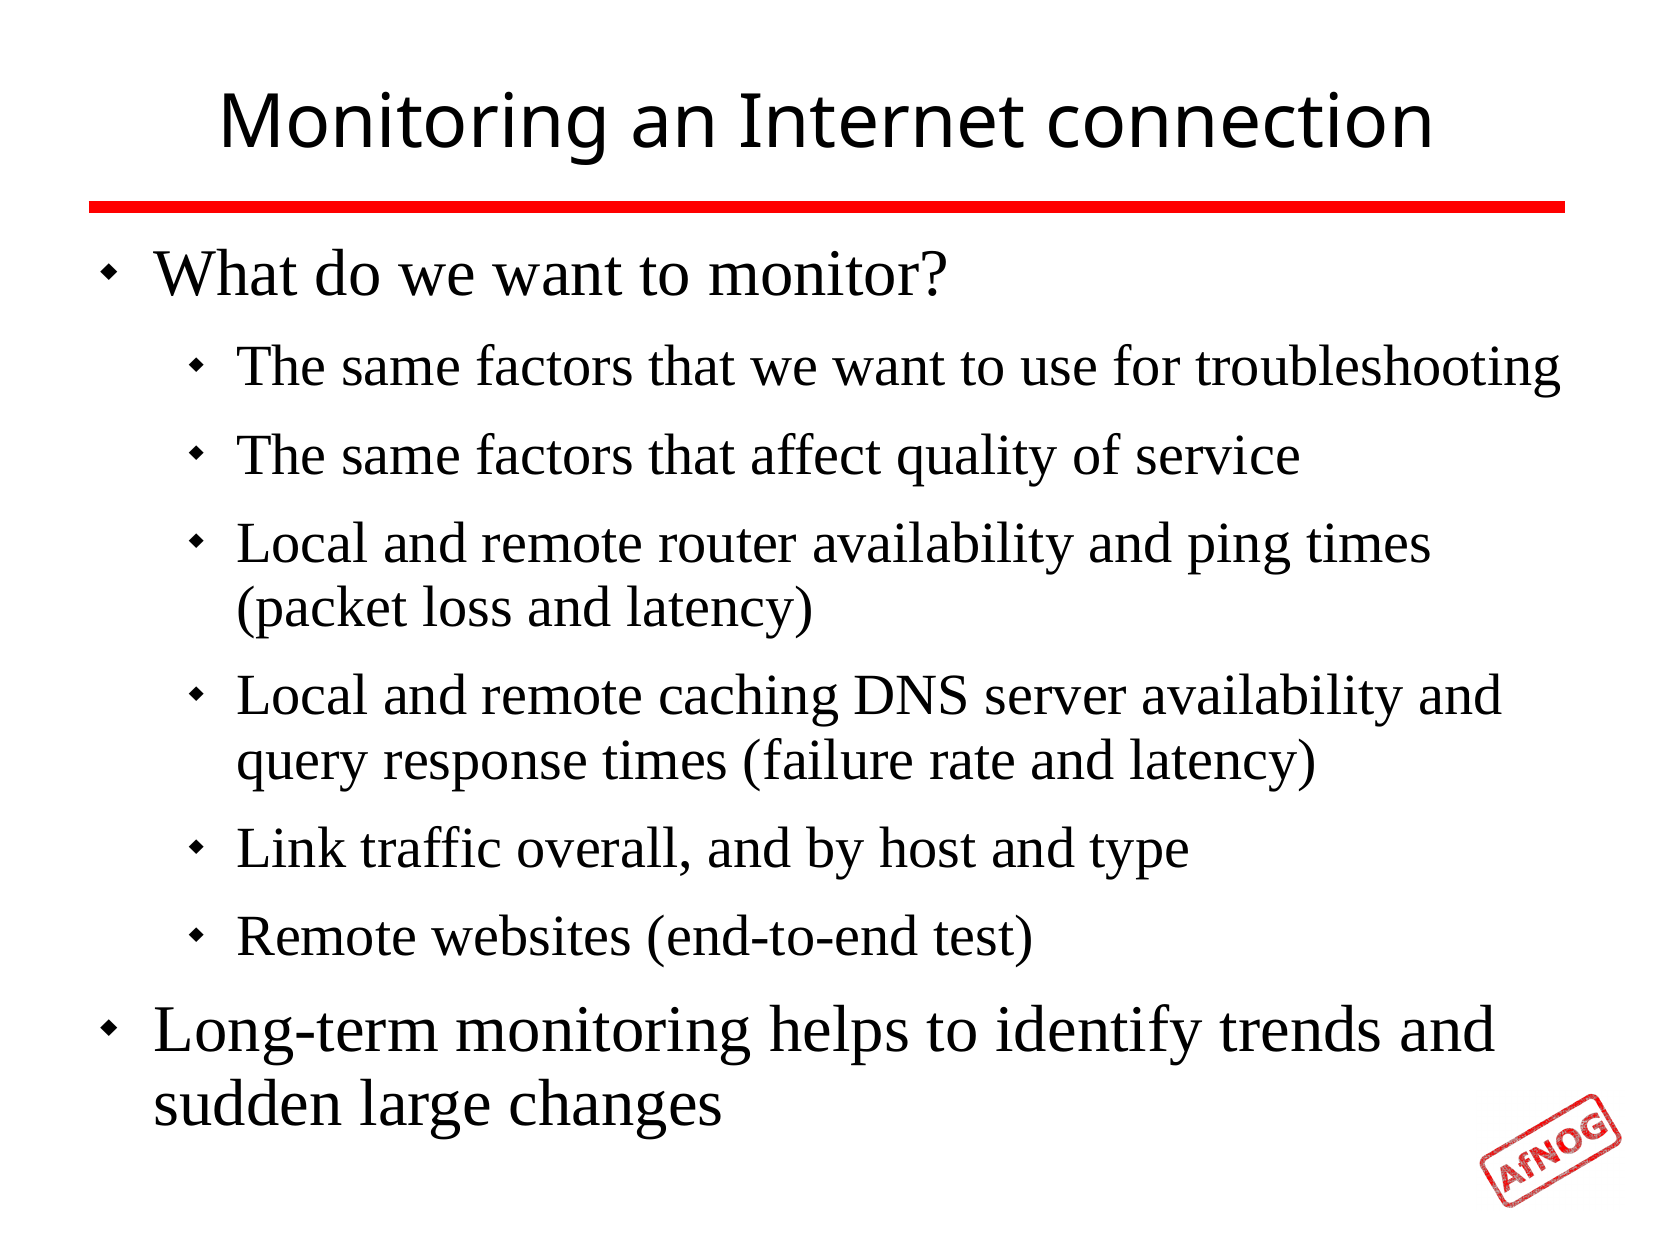

# Monitoring an Internet connection
What do we want to monitor?
The same factors that we want to use for troubleshooting
The same factors that affect quality of service
Local and remote router availability and ping times (packet loss and latency)
Local and remote caching DNS server availability and query response times (failure rate and latency)
Link traffic overall, and by host and type
Remote websites (end-to-end test)
Long-term monitoring helps to identify trends and sudden large changes